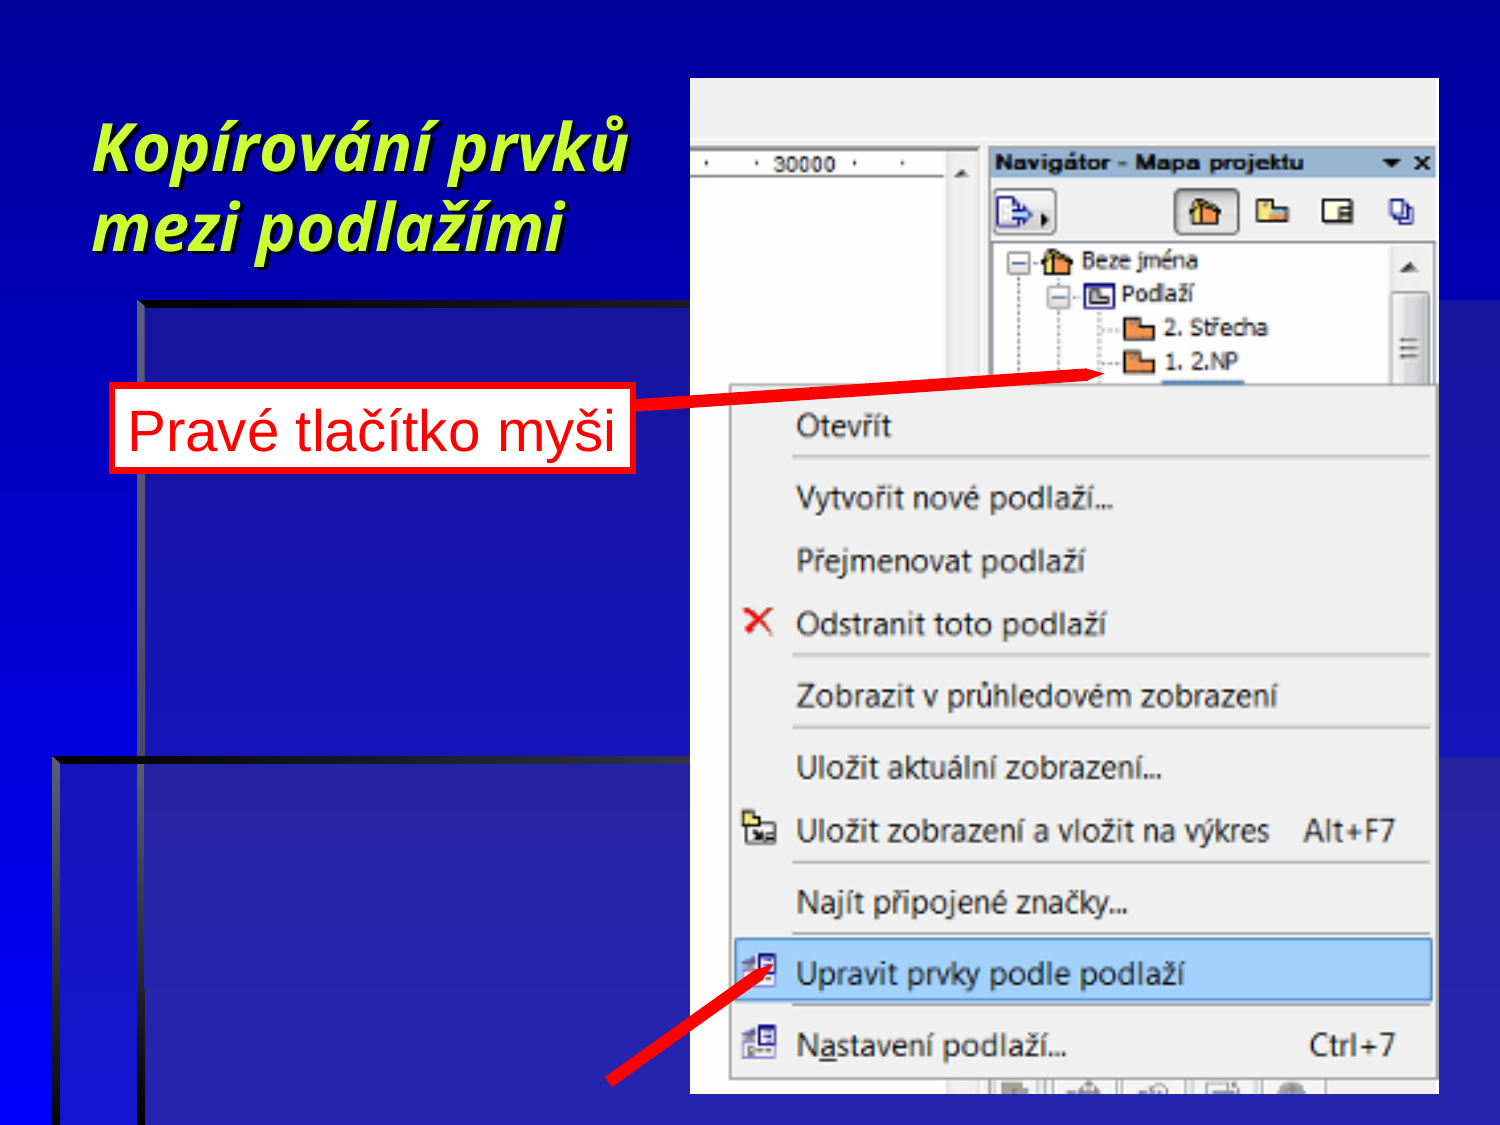

# Kopírování prvků mezi podlažími
Pravé tlačítko myši